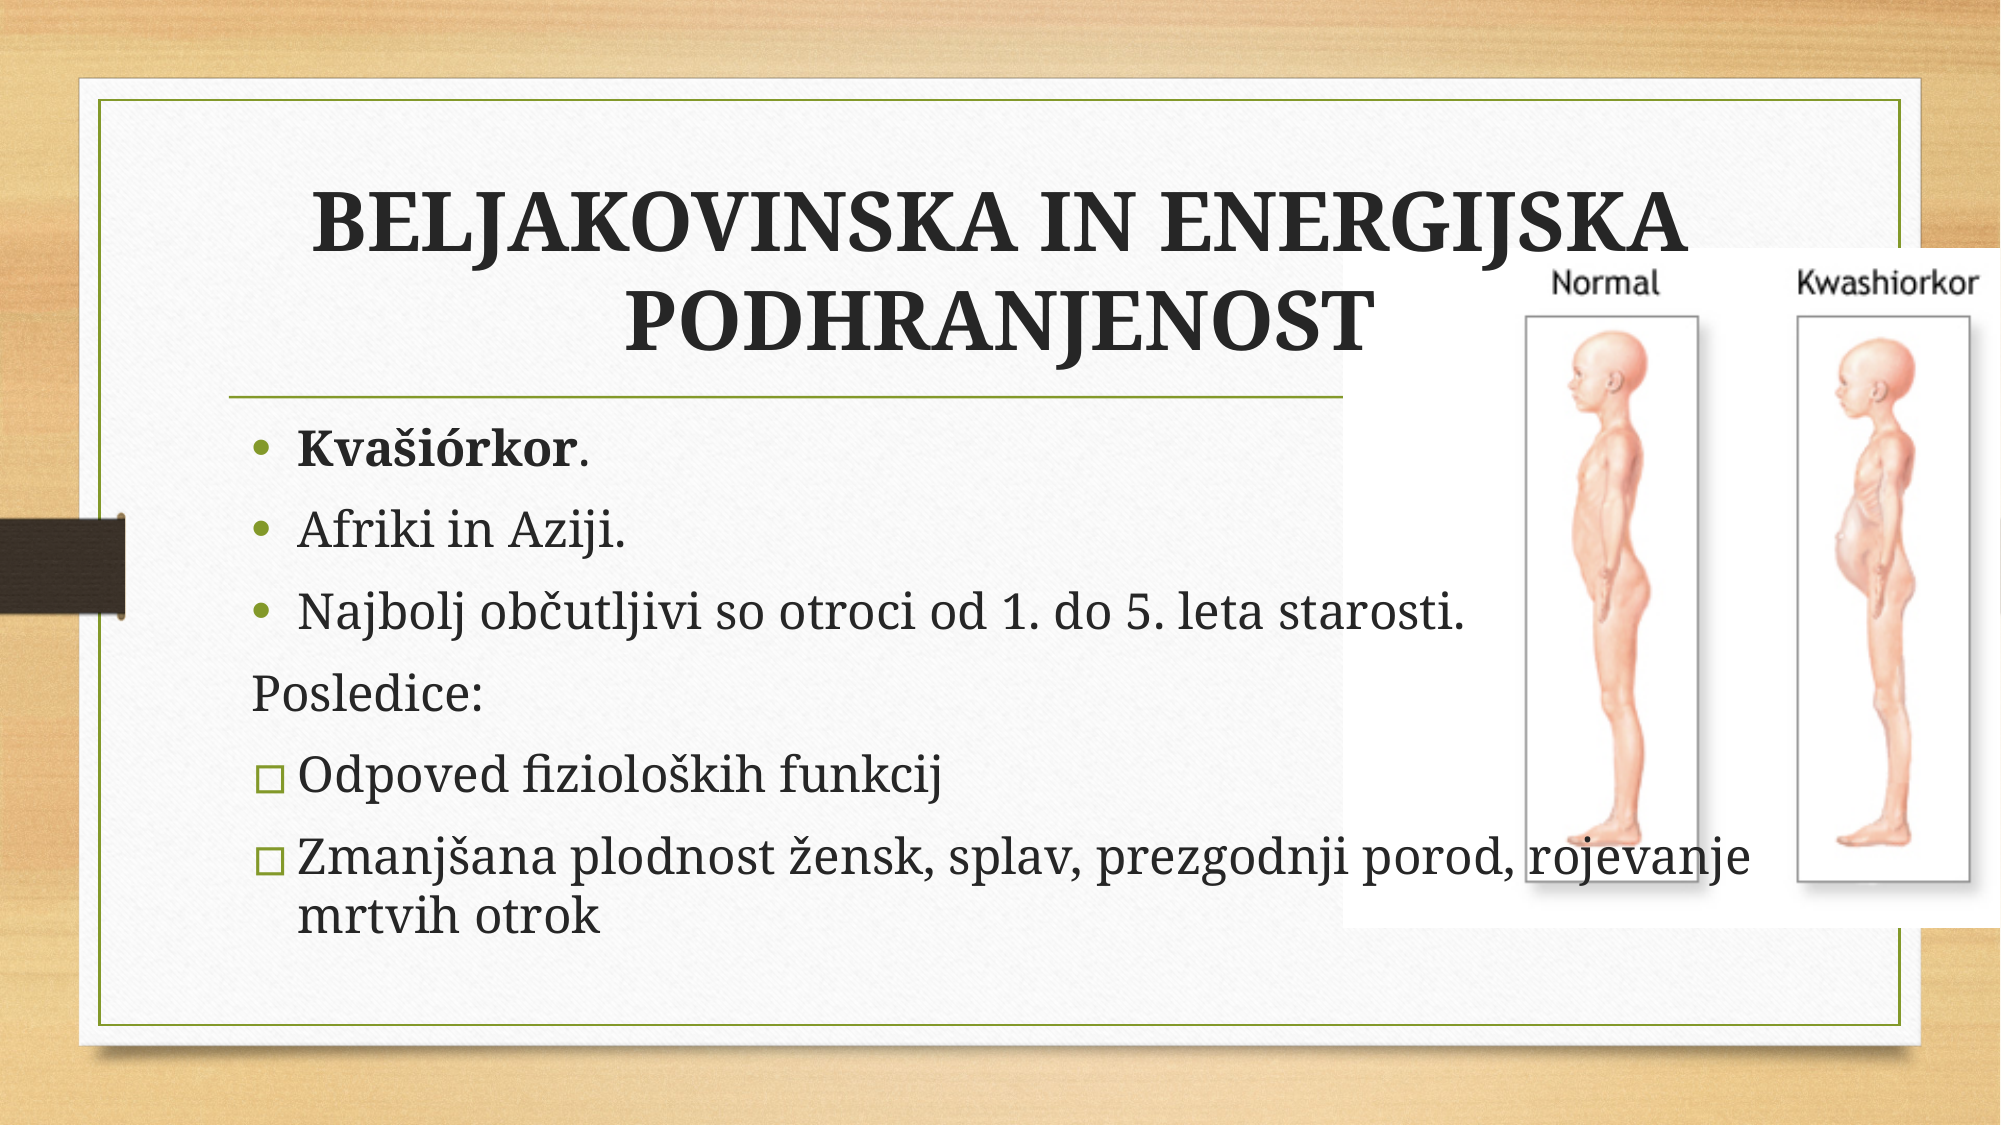

# BELJAKOVINSKA IN ENERGIJSKA PODHRANJENOST
Kvašiórkor.
Afriki in Aziji.
Najbolj občutljivi so otroci od 1. do 5. leta starosti.
Posledice:
Odpoved fizioloških funkcij
Zmanjšana plodnost žensk, splav, prezgodnji porod, rojevanje mrtvih otrok